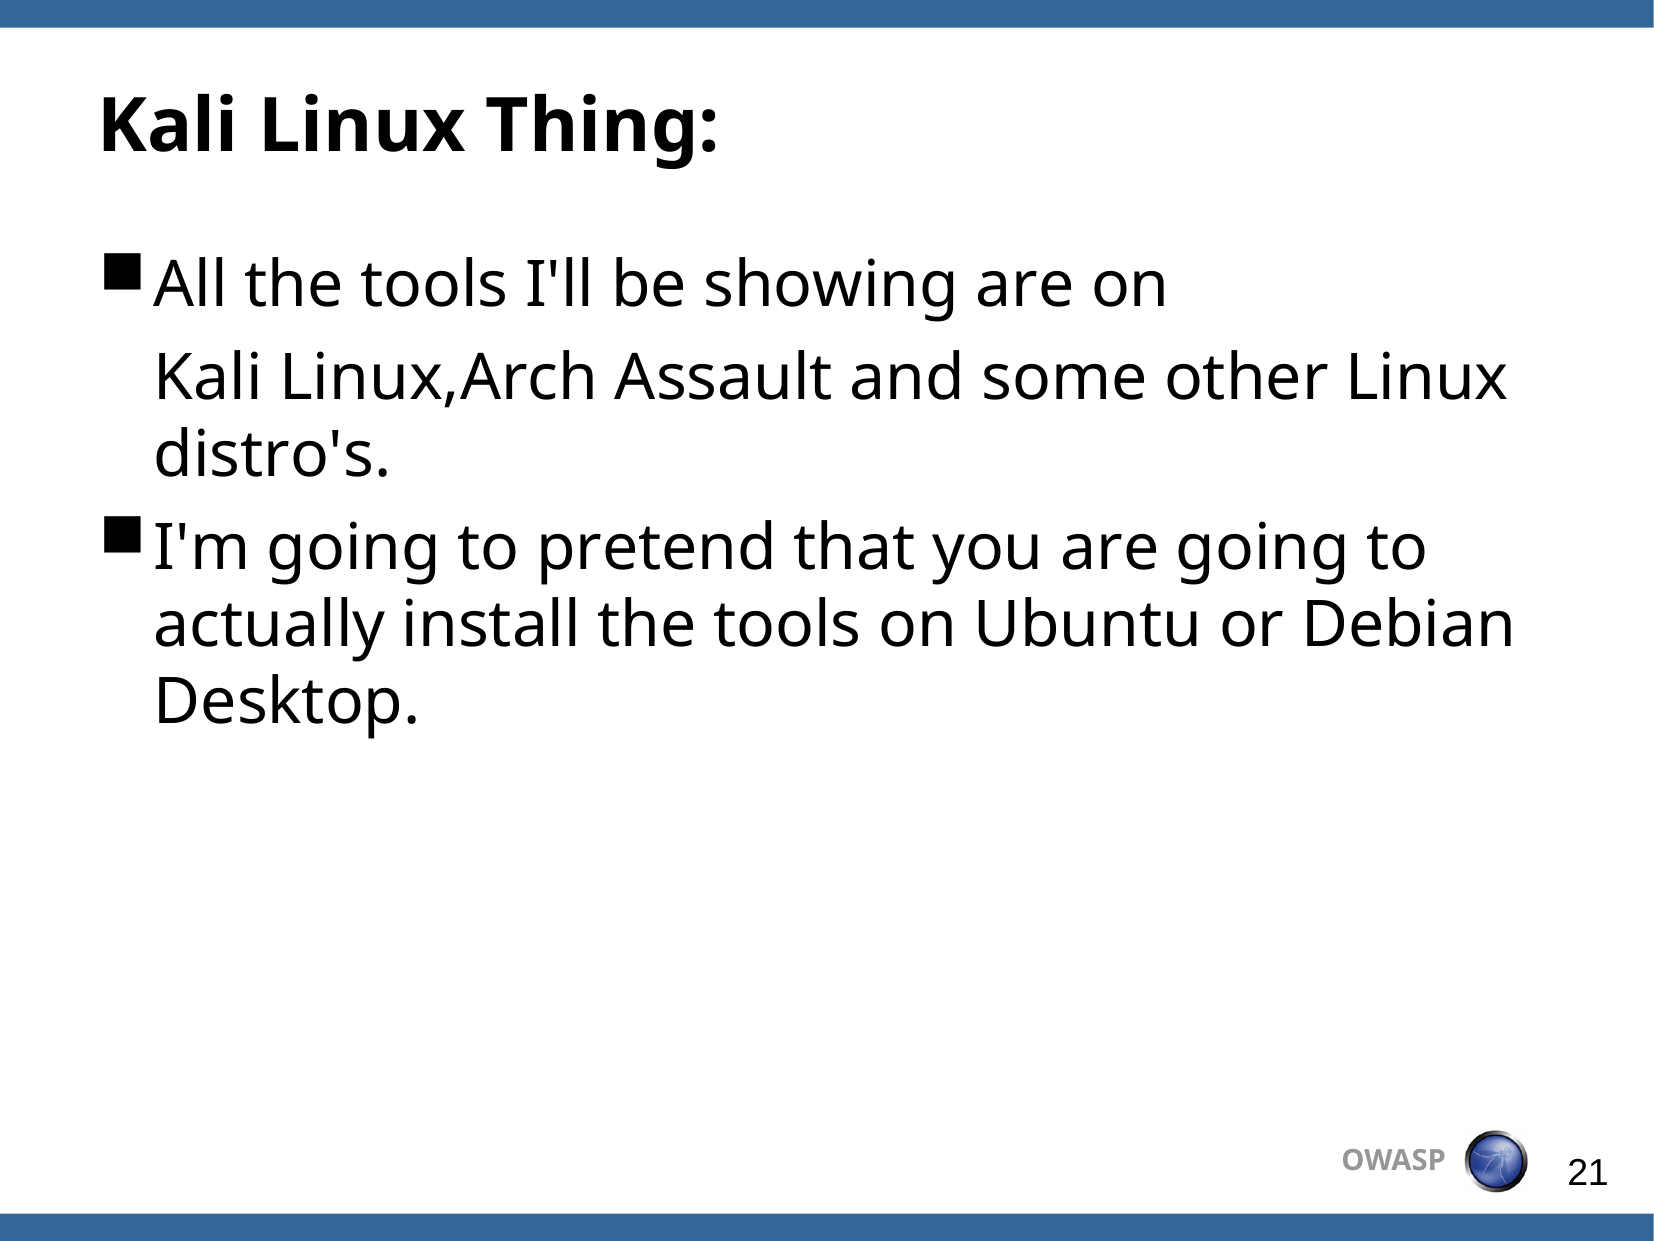

# Kali Linux Thing:
All the tools I'll be showing are on
Kali Linux,Arch Assault and some other Linux distro's.
I'm going to pretend that you are going to actually install the tools on Ubuntu or Debian Desktop.
21